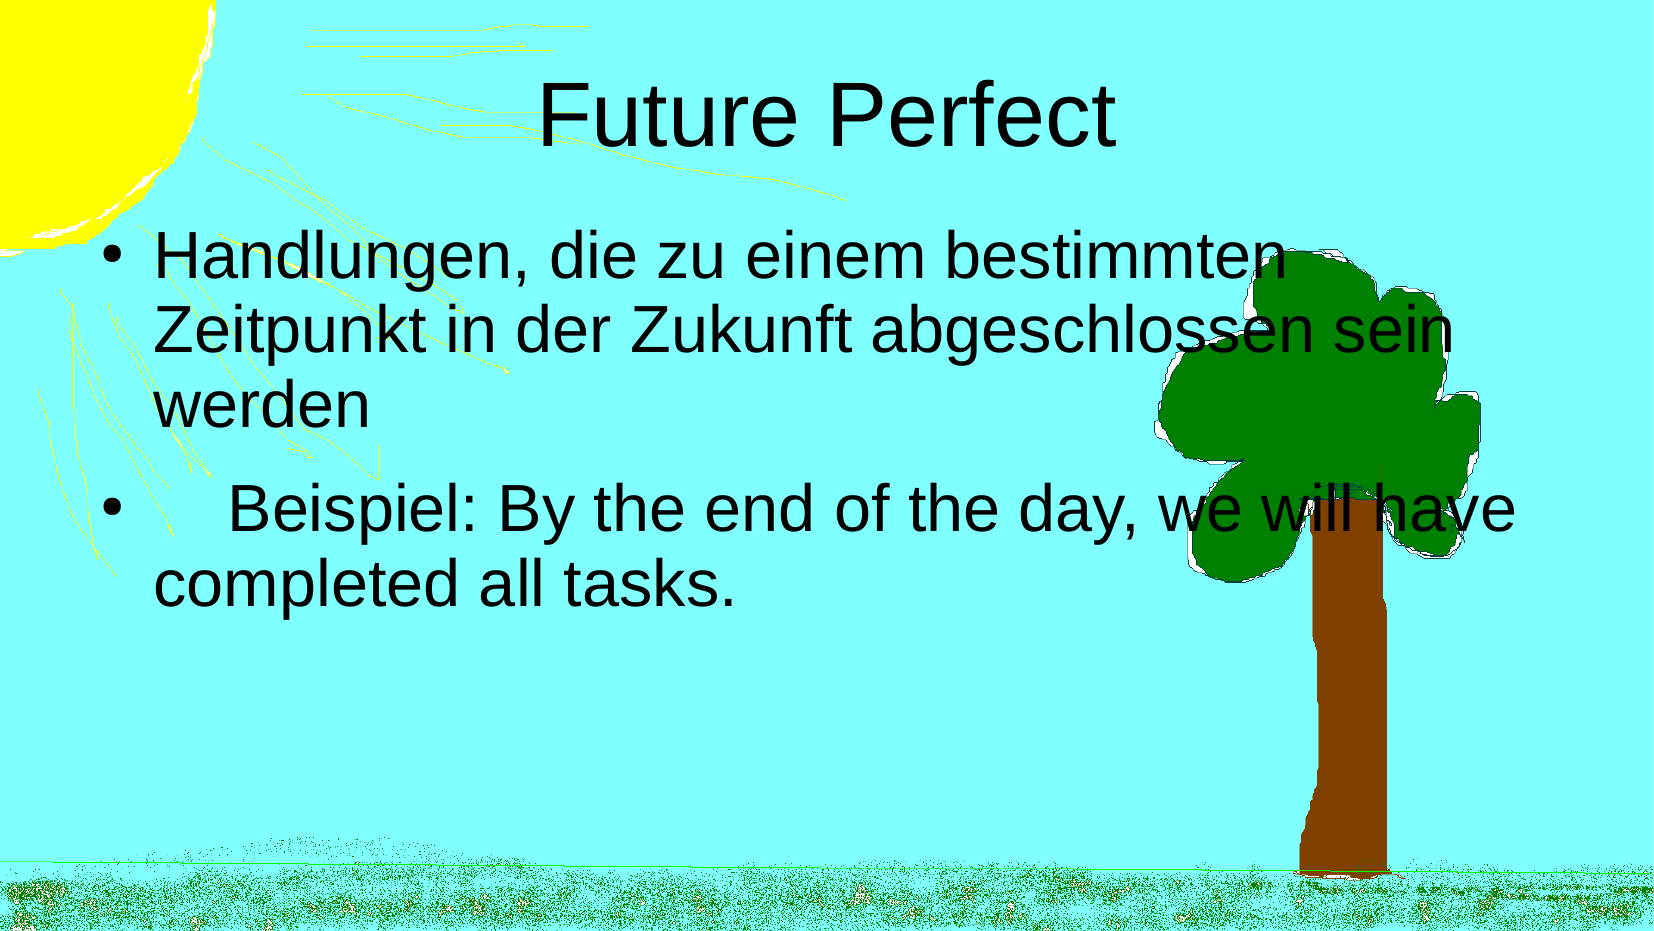

# Future Perfect
Handlungen, die zu einem bestimmten Zeitpunkt in der Zukunft abgeschlossen sein werden
 Beispiel: By the end of the day, we will have completed all tasks.